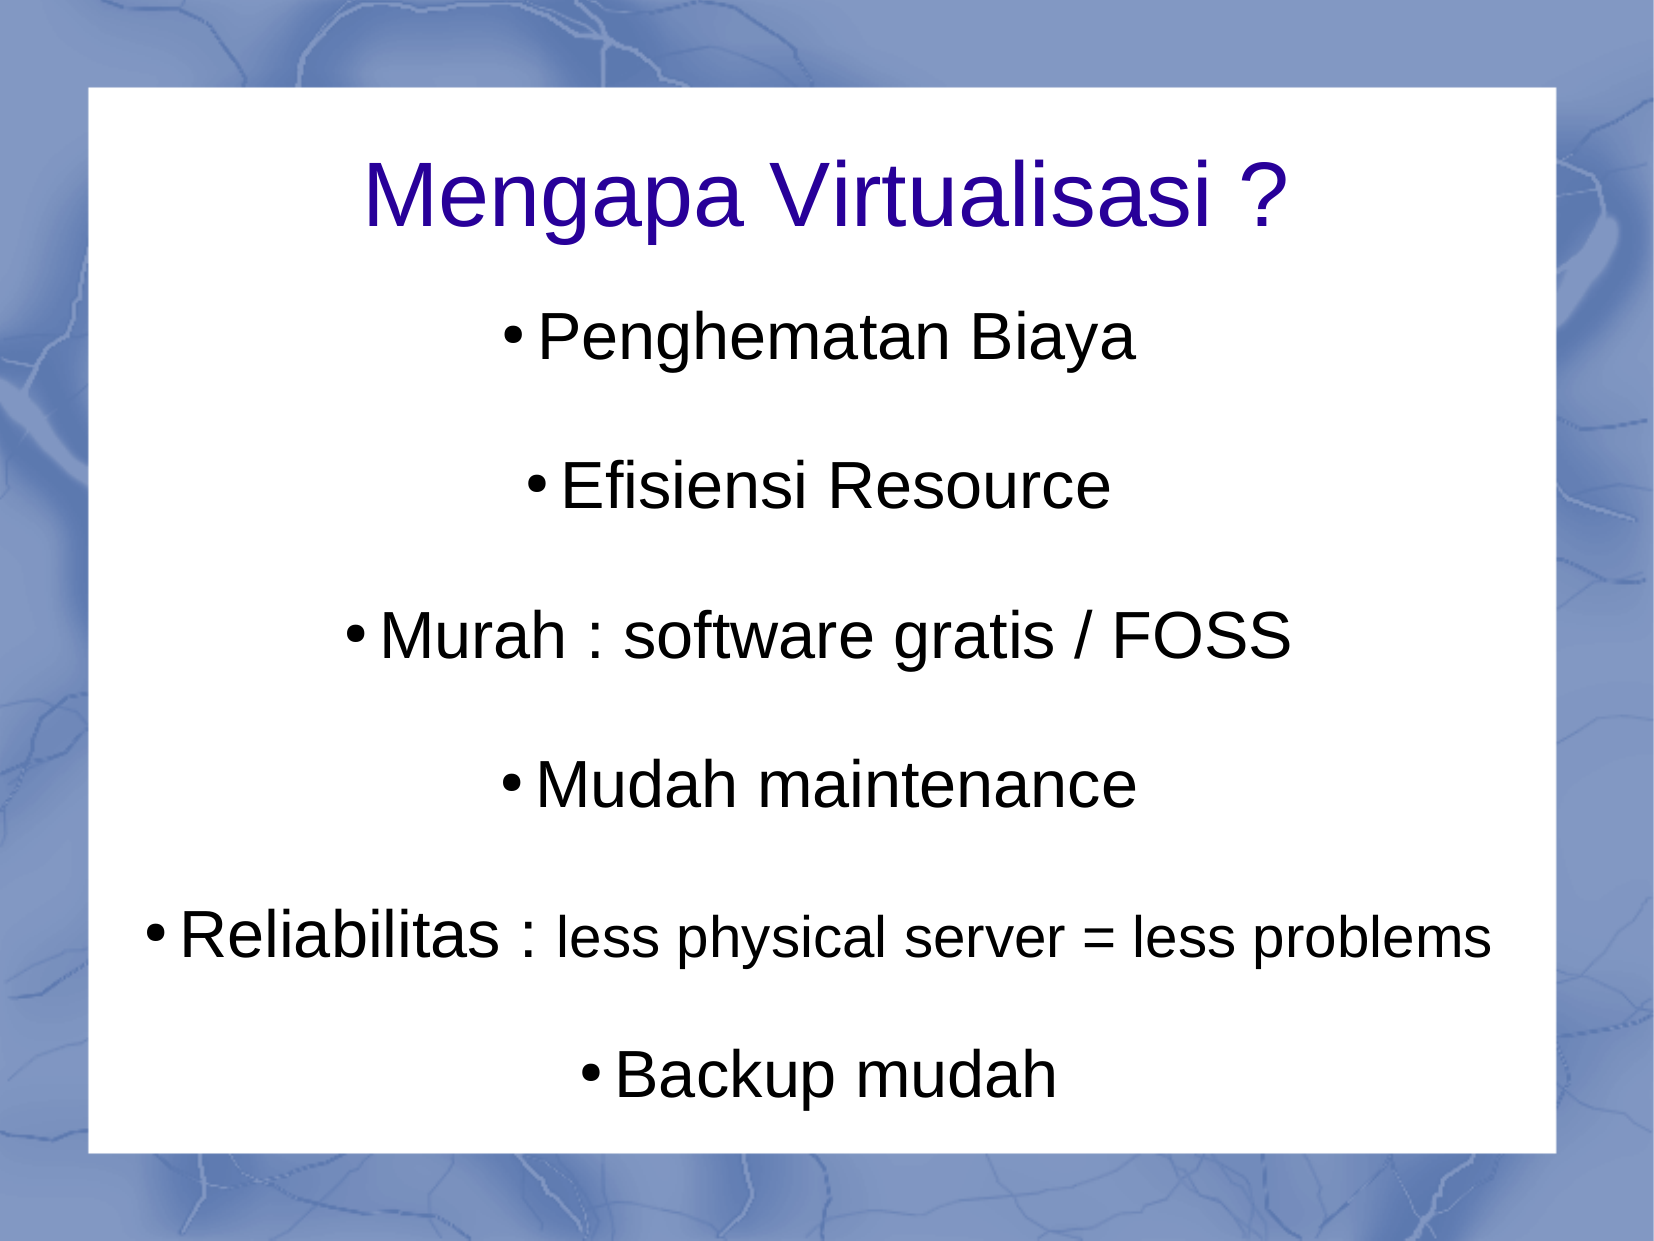

# Mengapa Virtualisasi ?
Penghematan Biaya
Efisiensi Resource
Murah : software gratis / FOSS
Mudah maintenance
Reliabilitas : less physical server = less problems
Backup mudah